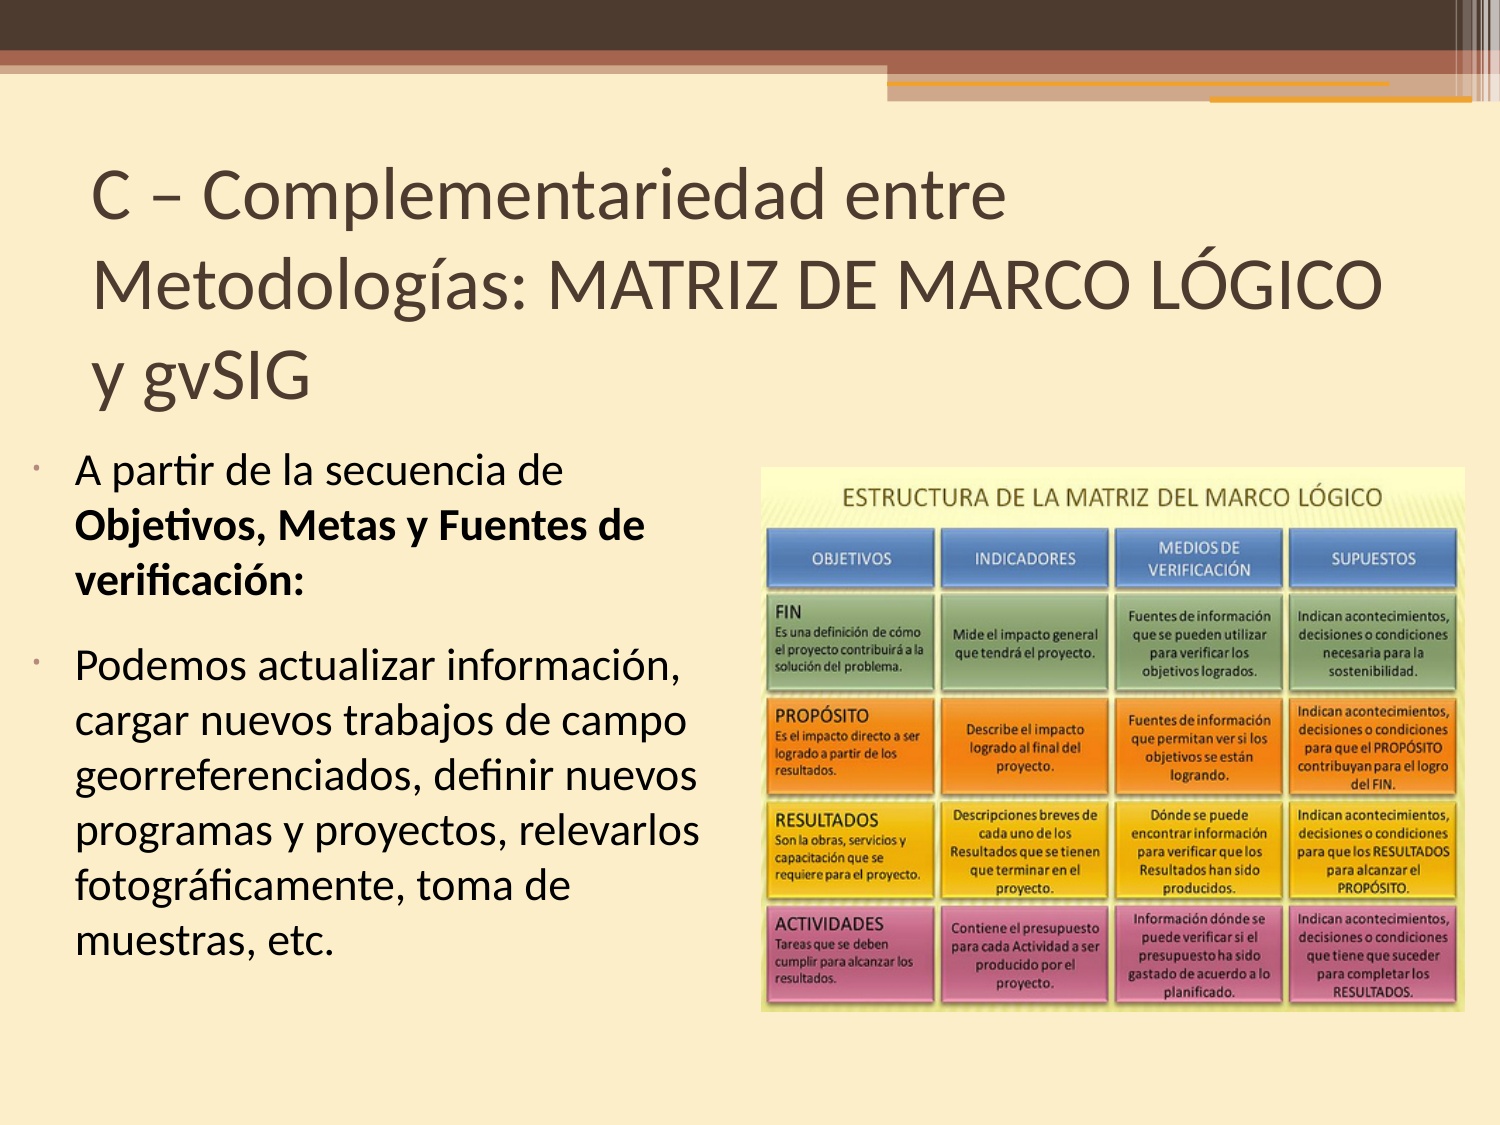

# C – Complementariedad entre Metodologías: MATRIZ DE MARCO LÓGICO y gvSIG
A partir de la secuencia de Objetivos, Metas y Fuentes de verificación:
Podemos actualizar información, cargar nuevos trabajos de campo georreferenciados, definir nuevos programas y proyectos, relevarlos fotográficamente, toma de muestras, etc.